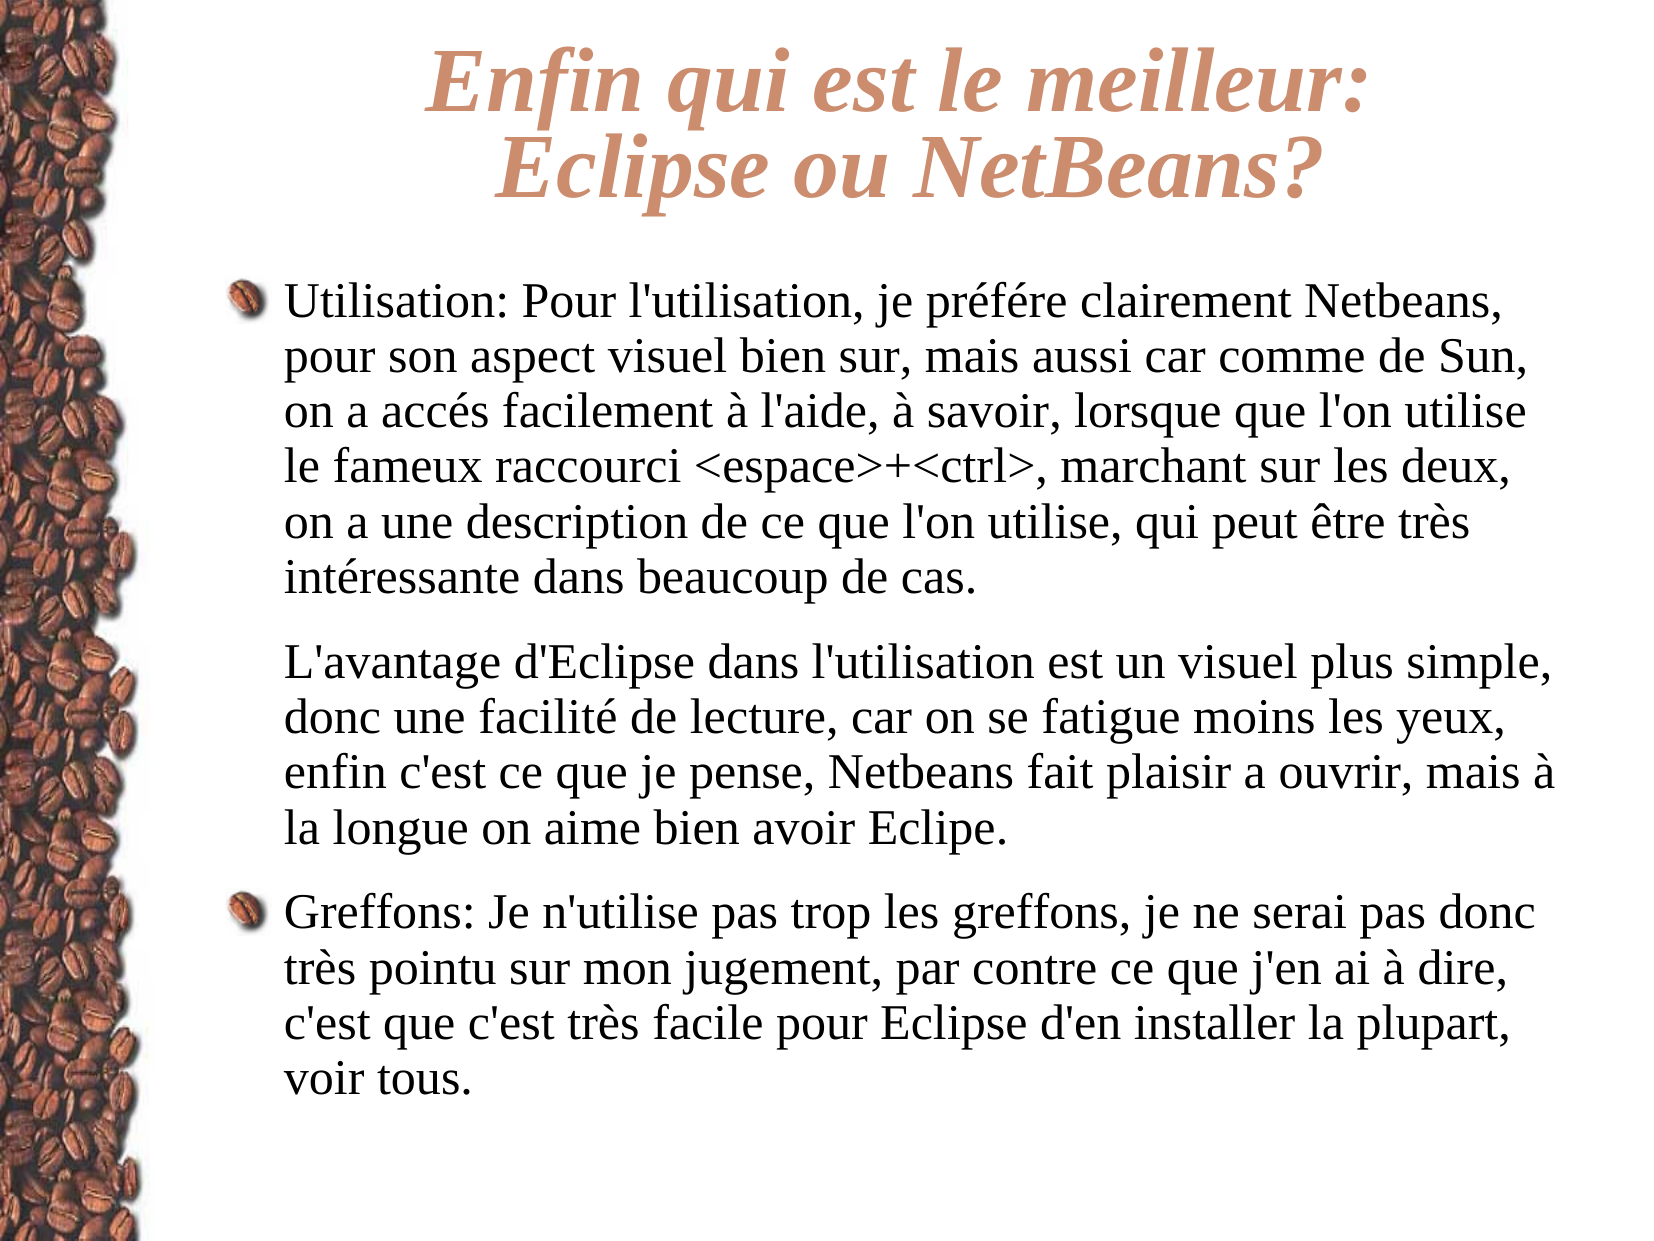

# Enfin qui est le meilleur: Eclipse ou NetBeans?
Utilisation: Pour l'utilisation, je préfére clairement Netbeans, pour son aspect visuel bien sur, mais aussi car comme de Sun, on a accés facilement à l'aide, à savoir, lorsque que l'on utilise le fameux raccourci <espace>+<ctrl>, marchant sur les deux, on a une description de ce que l'on utilise, qui peut être très intéressante dans beaucoup de cas.
L'avantage d'Eclipse dans l'utilisation est un visuel plus simple, donc une facilité de lecture, car on se fatigue moins les yeux, enfin c'est ce que je pense, Netbeans fait plaisir a ouvrir, mais à la longue on aime bien avoir Eclipe.
Greffons: Je n'utilise pas trop les greffons, je ne serai pas donc très pointu sur mon jugement, par contre ce que j'en ai à dire, c'est que c'est très facile pour Eclipse d'en installer la plupart, voir tous.